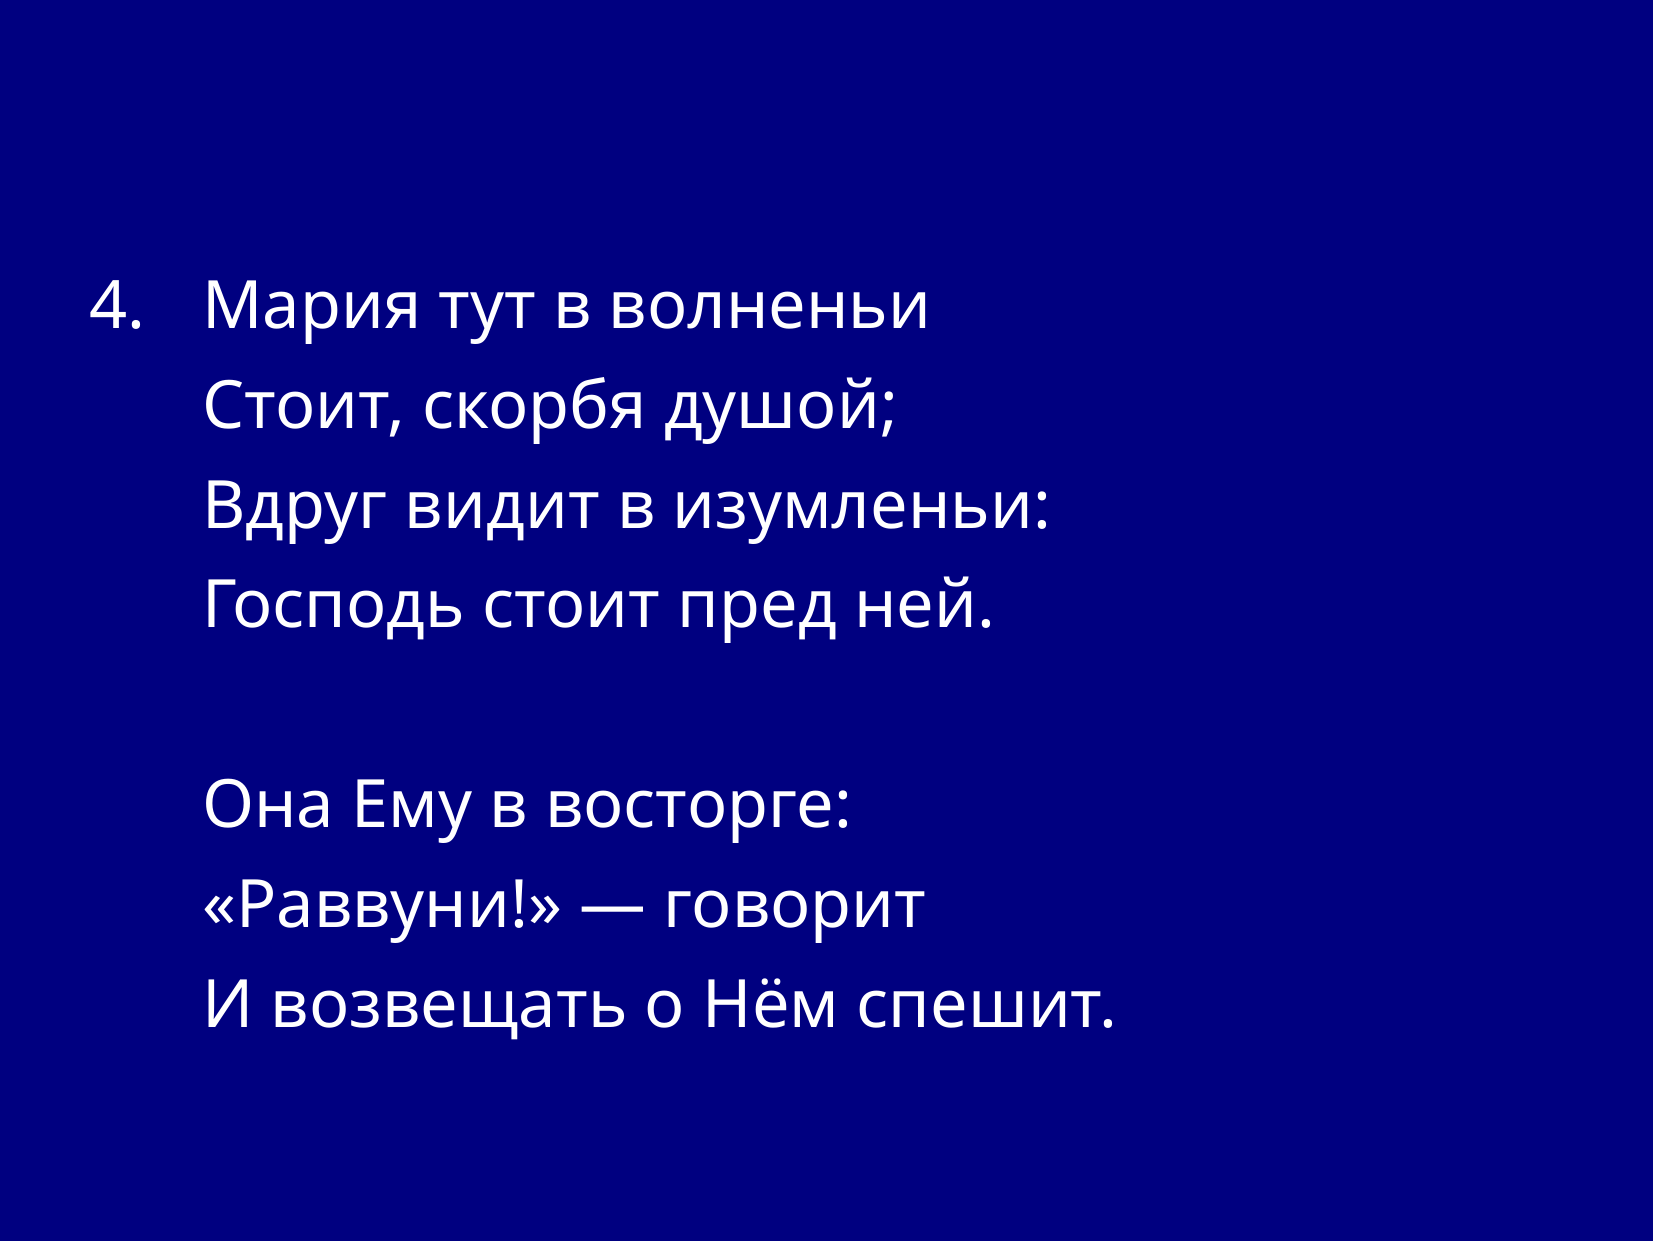

4.	Мария тут в волненьи
	Стоит, скорбя душой;
	Вдруг видит в изумленьи:
	Господь стоит пред ней.
	Она Ему в восторге:
	«Раввуни!» — говорит
	И возвещать о Нём спешит.